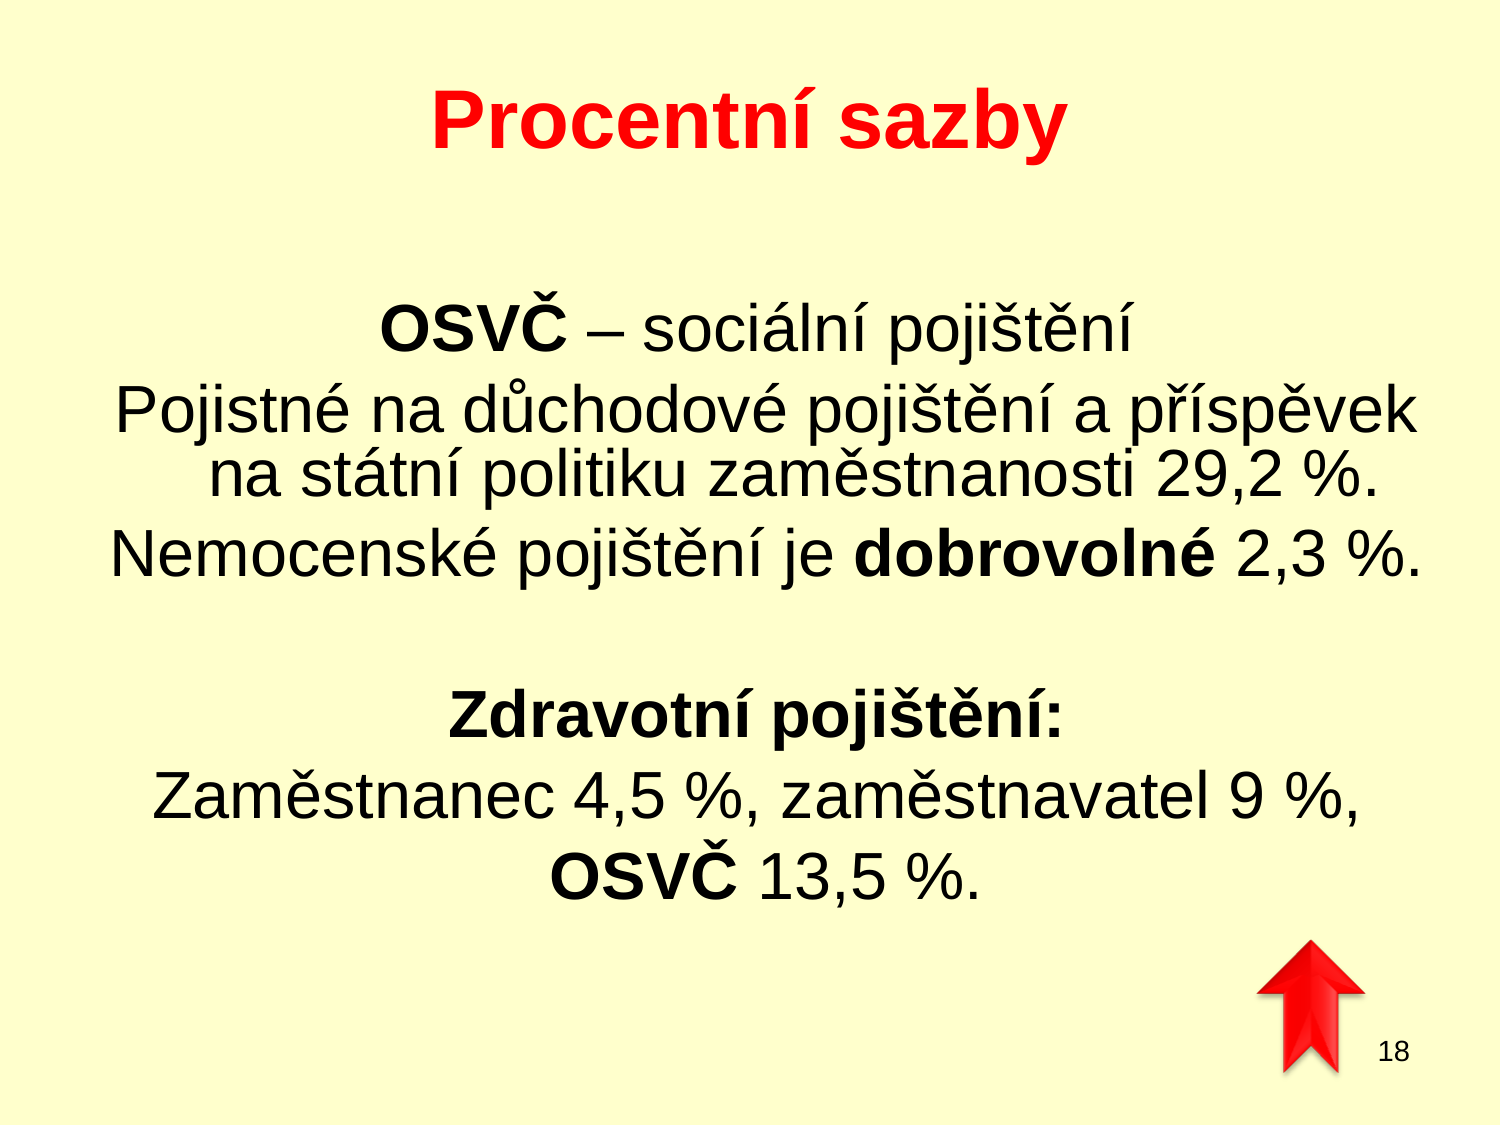

# Procentní sazby
OSVČ – sociální pojištění
Pojistné na důchodové pojištění a příspěvek na státní politiku zaměstnanosti 29,2 %.
Nemocenské pojištění je dobrovolné 2,3 %.
Zdravotní pojištění:
Zaměstnanec 4,5 %, zaměstnavatel 9 %,
OSVČ 13,5 %.